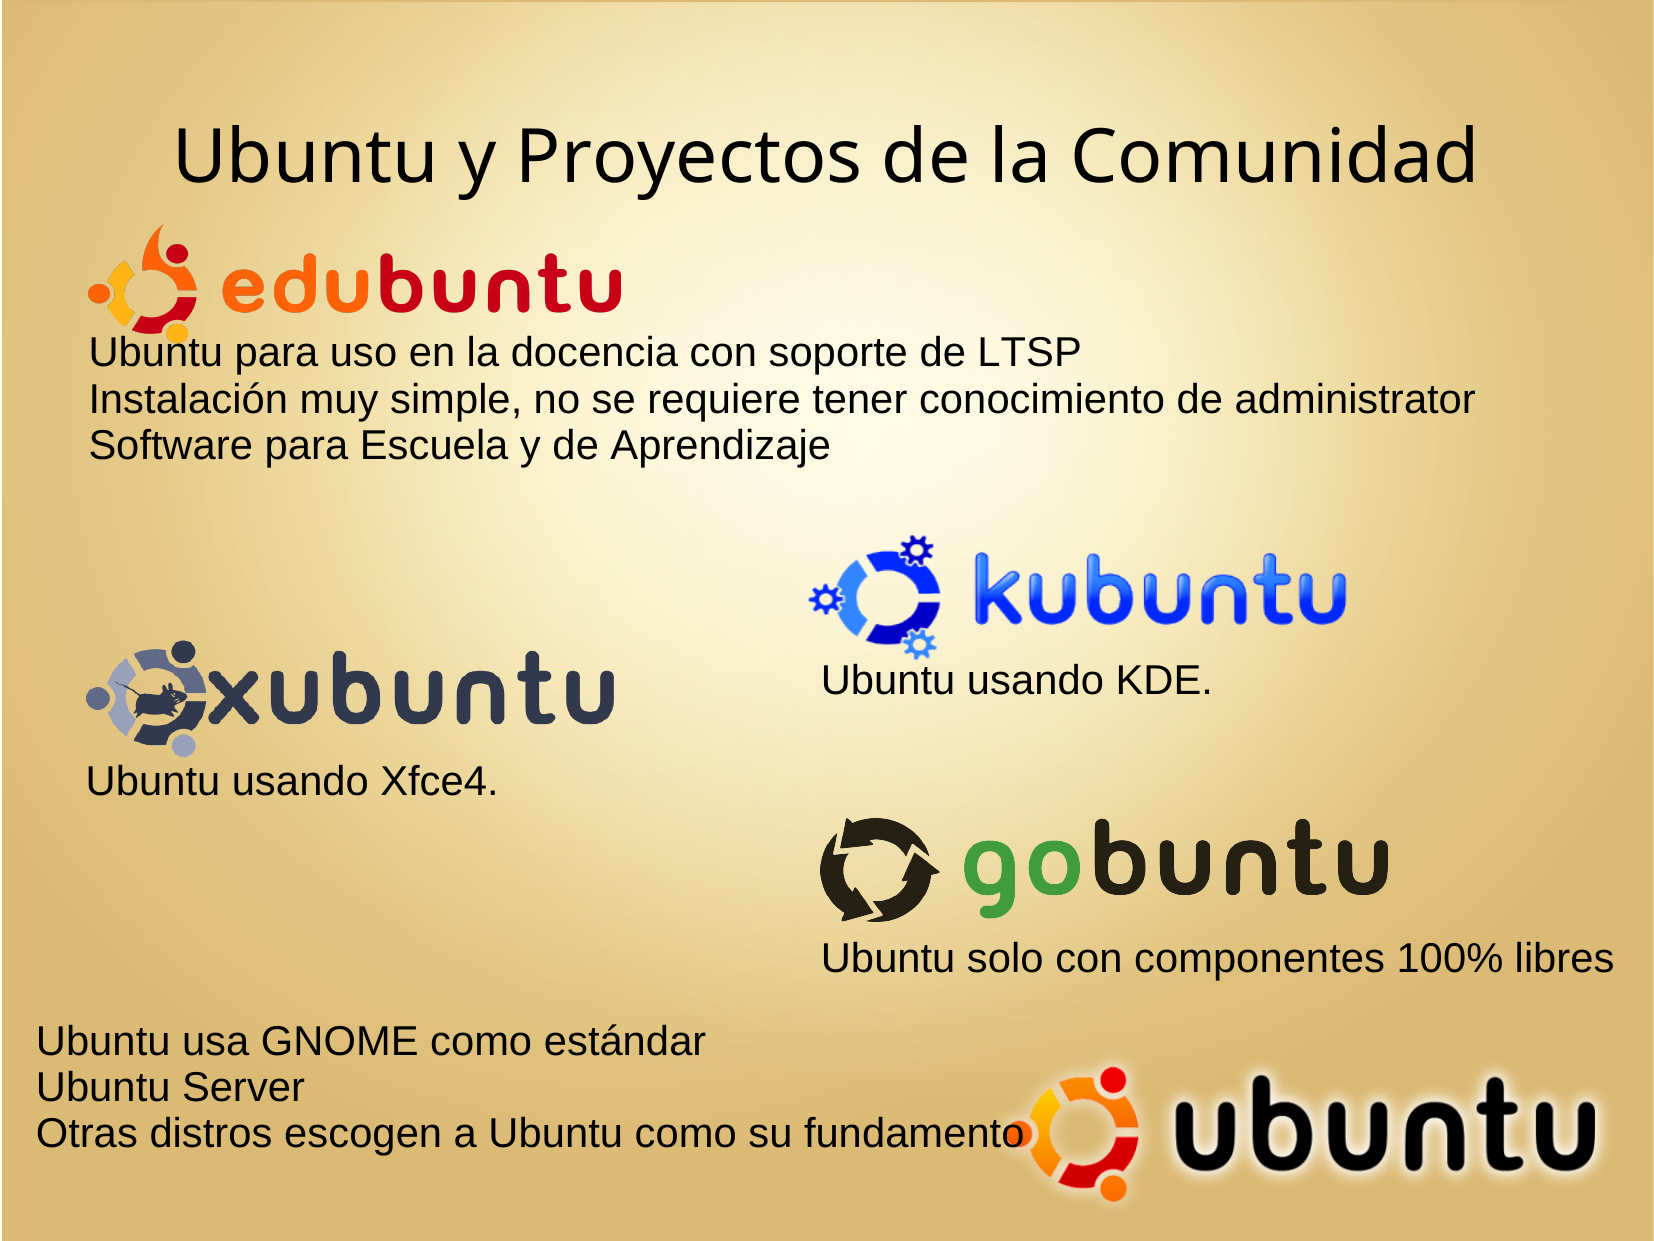

# Ubuntu y Proyectos de la Comunidad
Ubuntu para uso en la docencia con soporte de LTSP
Instalación muy simple, no se requiere tener conocimiento de administrator
Software para Escuela y de Aprendizaje
Ubuntu usando KDE.
Ubuntu usando Xfce4.
Ubuntu solo con componentes 100% libres
 Ubuntu usa GNOME como estándar
 Ubuntu Server
 Otras distros escogen a Ubuntu como su fundamento